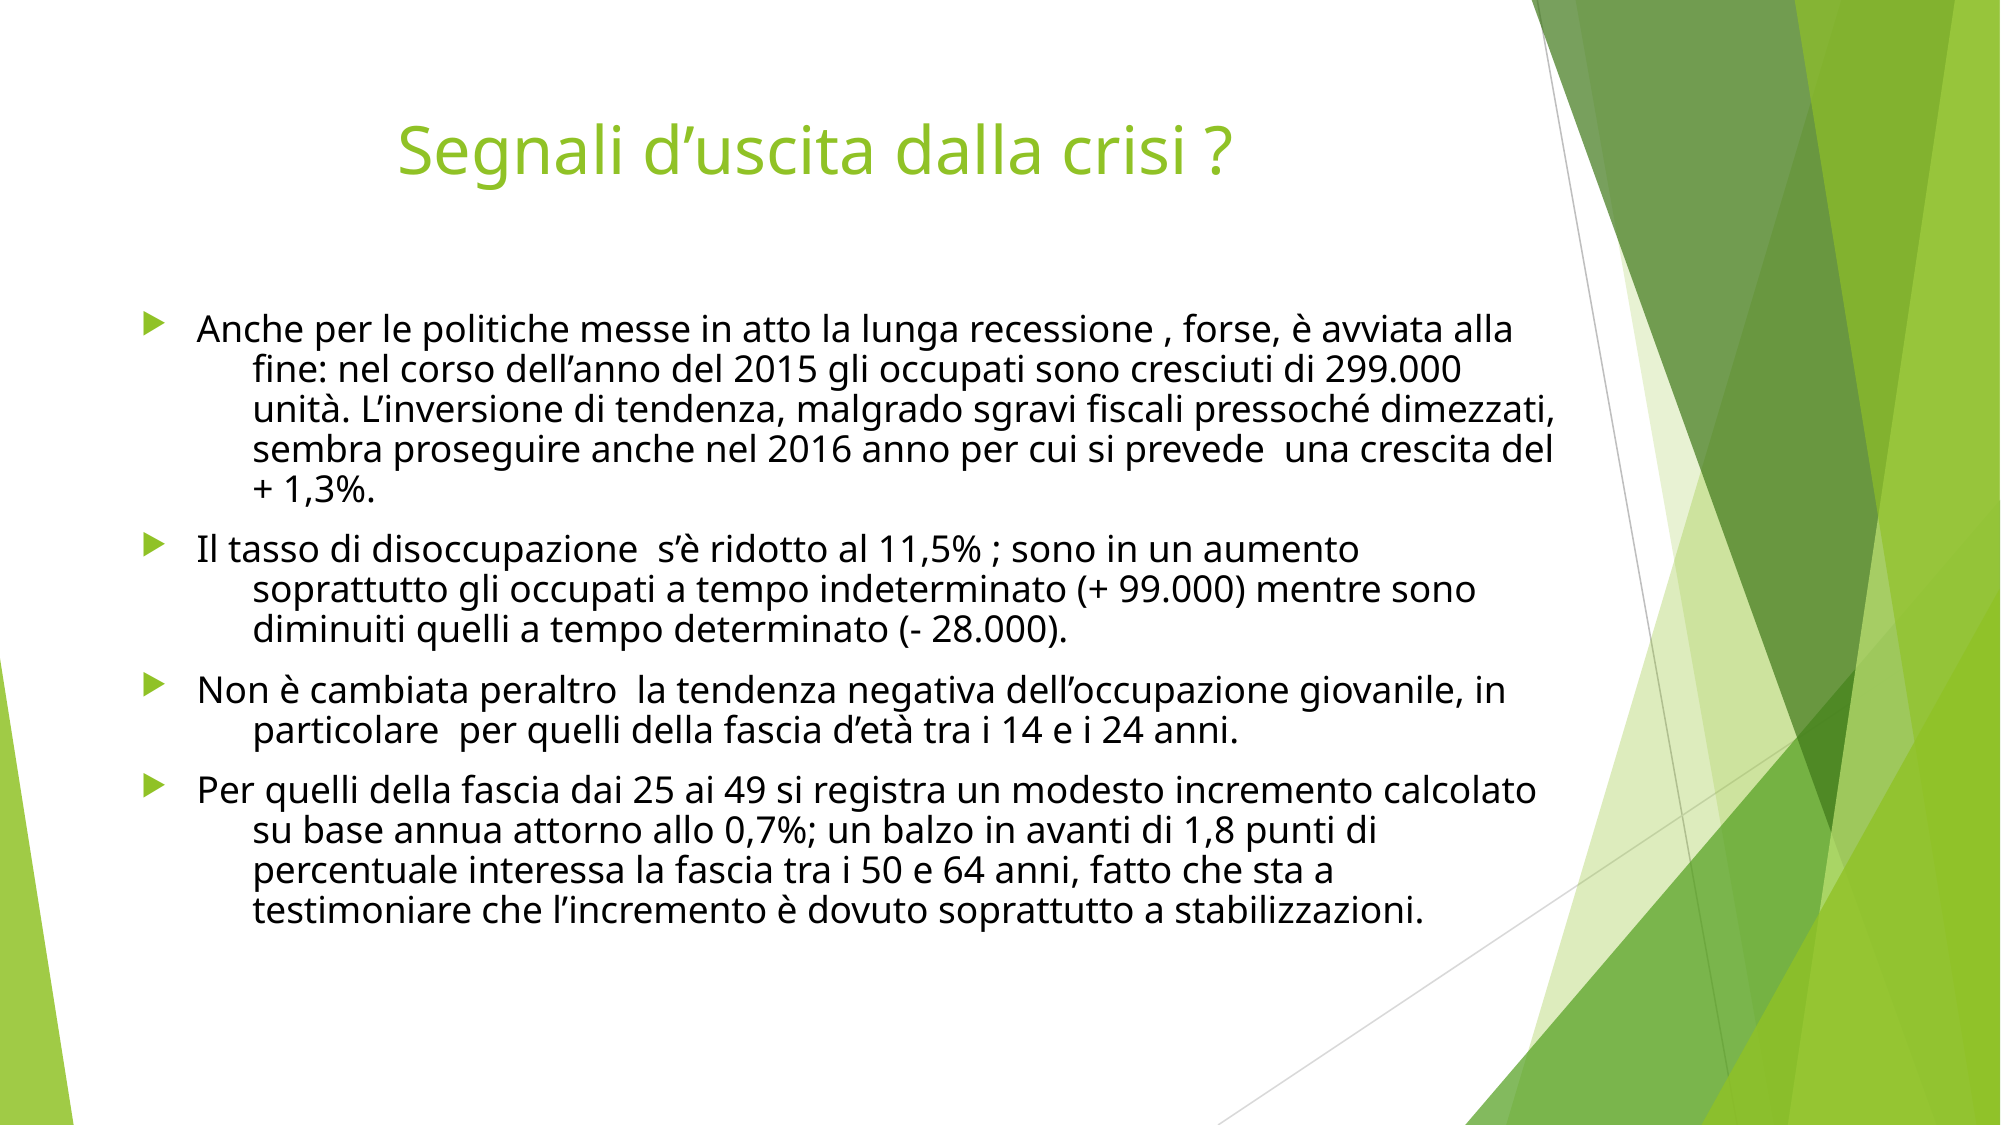

# Segnali d’uscita dalla crisi ?
Anche per le politiche messe in atto la lunga recessione , forse, è avviata alla fine: nel corso dell’anno del 2015 gli occupati sono cresciuti di 299.000 unità. L’inversione di tendenza, malgrado sgravi fiscali pressoché dimezzati, sembra proseguire anche nel 2016 anno per cui si prevede una crescita del + 1,3%.
Il tasso di disoccupazione s’è ridotto al 11,5% ; sono in un aumento soprattutto gli occupati a tempo indeterminato (+ 99.000) mentre sono diminuiti quelli a tempo determinato (- 28.000).
Non è cambiata peraltro la tendenza negativa dell’occupazione giovanile, in particolare per quelli della fascia d’età tra i 14 e i 24 anni.
Per quelli della fascia dai 25 ai 49 si registra un modesto incremento calcolato su base annua attorno allo 0,7%; un balzo in avanti di 1,8 punti di percentuale interessa la fascia tra i 50 e 64 anni, fatto che sta a testimoniare che l’incremento è dovuto soprattutto a stabilizzazioni.